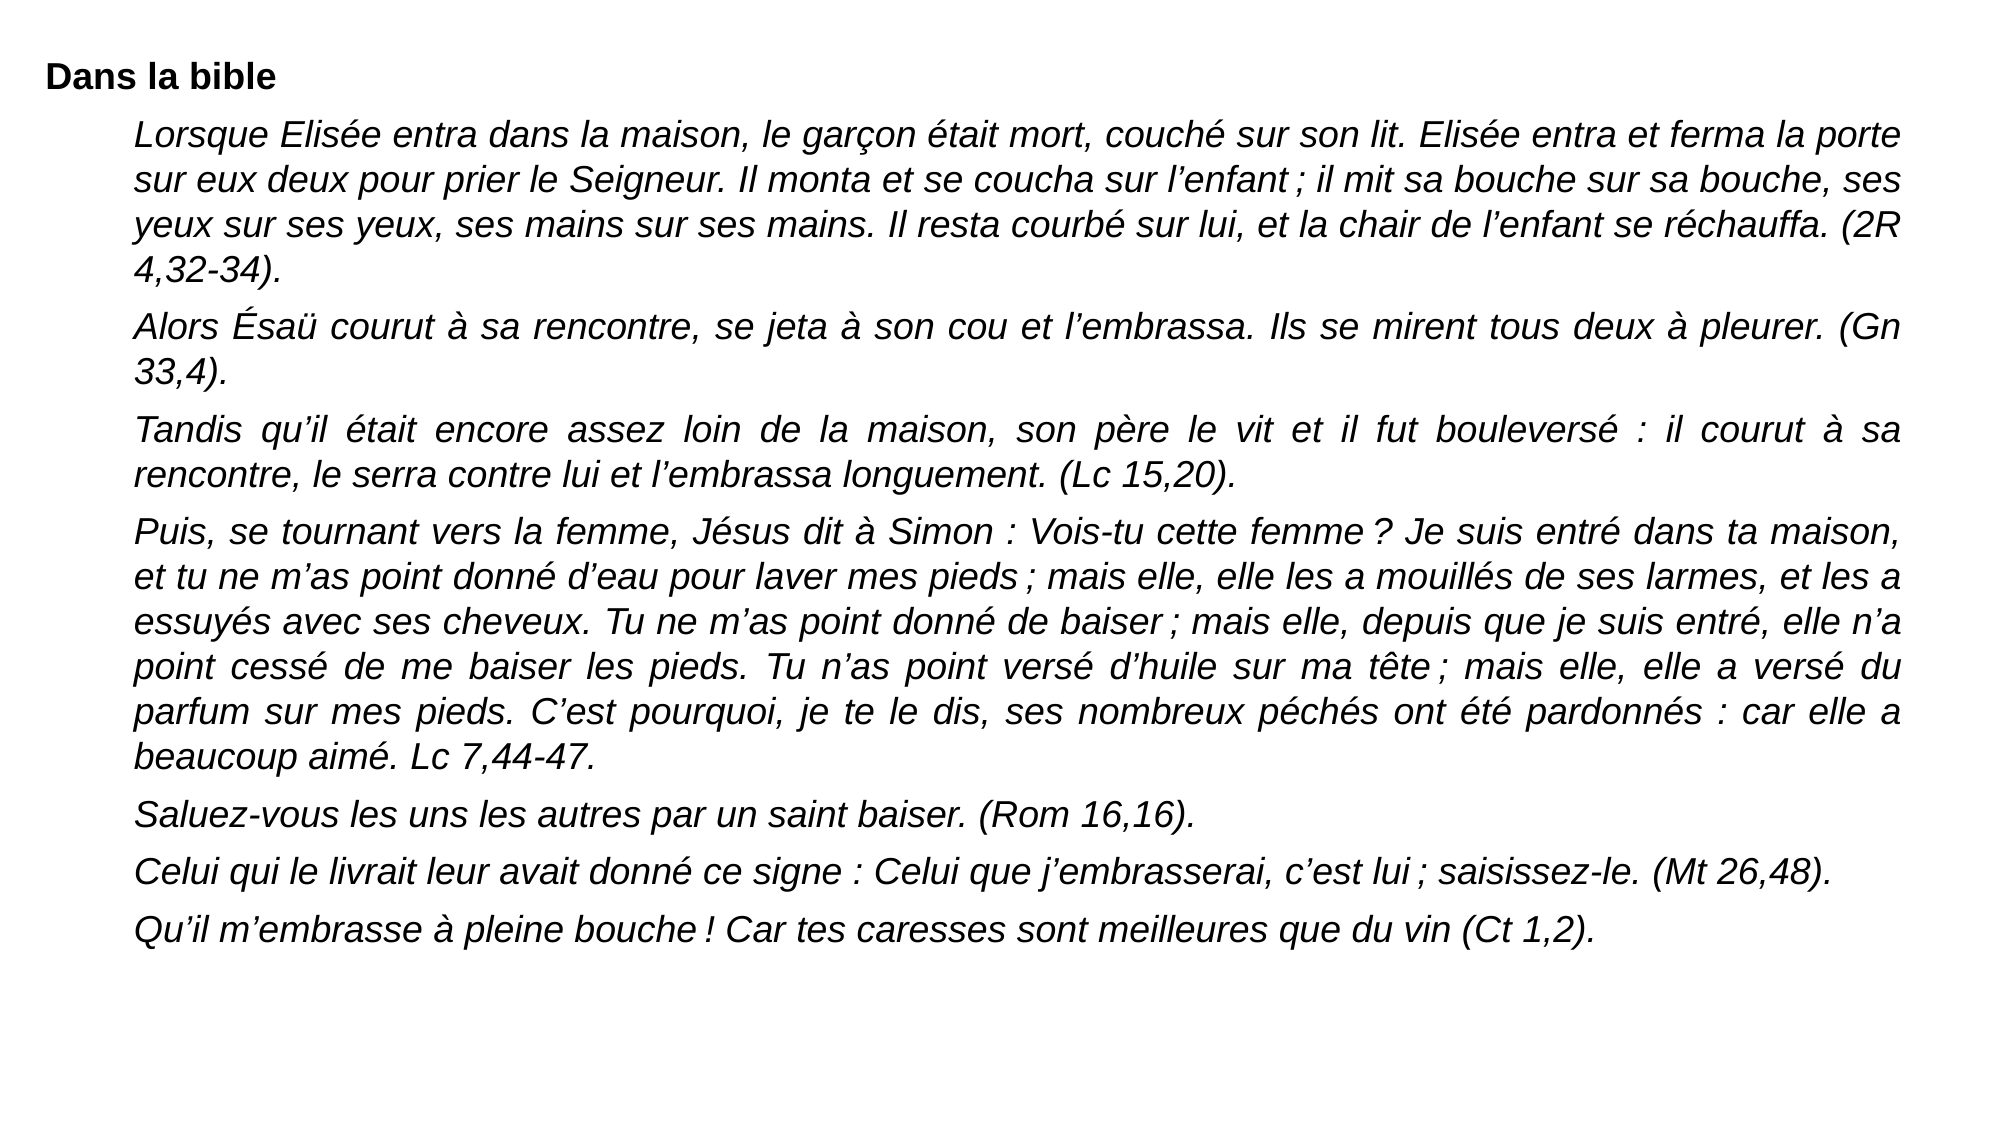

Dans la bible
Lorsque Elisée entra dans la maison, le garçon était mort, couché sur son lit. Elisée entra et ferma la porte sur eux deux pour prier le Seigneur. Il monta et se coucha sur l’enfant ; il mit sa bouche sur sa bouche, ses yeux sur ses yeux, ses mains sur ses mains. Il resta courbé sur lui, et la chair de l’enfant se réchauffa. (2R 4,32-34).
Alors Ésaü courut à sa rencontre, se jeta à son cou et l’embrassa. Ils se mirent tous deux à pleurer. (Gn 33,4).
Tandis qu’il était encore assez loin de la maison, son père le vit et il fut bouleversé : il courut à sa rencontre, le serra contre lui et l’embrassa longuement. (Lc 15,20).
Puis, se tournant vers la femme, Jésus dit à Simon : Vois-tu cette femme ? Je suis entré dans ta maison, et tu ne m’as point donné d’eau pour laver mes pieds ; mais elle, elle les a mouillés de ses larmes, et les a essuyés avec ses cheveux. Tu ne m’as point donné de baiser ; mais elle, depuis que je suis entré, elle n’a point cessé de me baiser les pieds. Tu n’as point versé d’huile sur ma tête ; mais elle, elle a versé du parfum sur mes pieds. C’est pourquoi, je te le dis, ses nombreux péchés ont été pardonnés : car elle a beaucoup aimé. Lc 7,44-47.
Saluez-vous les uns les autres par un saint baiser. (Rom 16,16).
Celui qui le livrait leur avait donné ce signe : Celui que j’embrasserai, c’est lui ; saisissez-le. (Mt 26,48).
Qu’il m’embrasse à pleine bouche ! Car tes caresses sont meilleures que du vin (Ct 1,2).